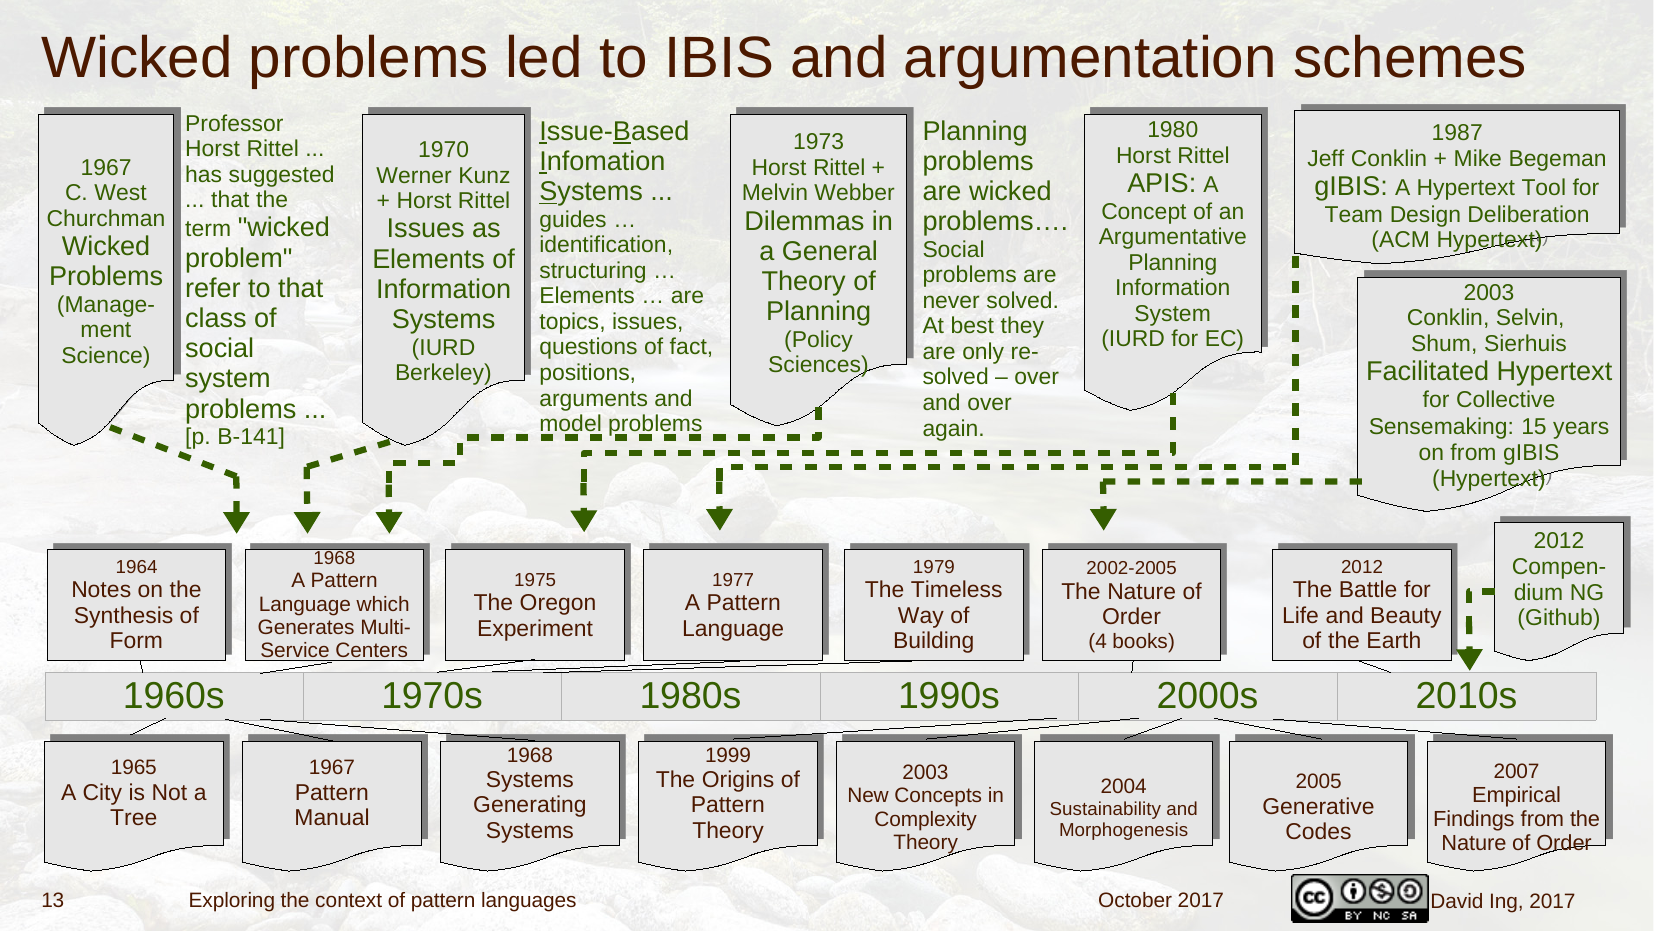

# Wicked problems led to IBIS and argumentation schemes
Professor Horst Rittel ... has suggested ... that the term "wicked problem" refer to that class of social system problems ... [p. B-141]
Planning problems are wicked problems…. Social problems are never solved. At best they are only re-solved – over and over again.
Issue-Based Infomation Systems ... guides … identification, structuring … Elements … are topics, issues, questions of fact, positions, arguments and model problems
1987
Jeff Conklin + Mike Begeman
gIBIS: A Hypertext Tool for Team Design Deliberation (ACM Hypertext)
1980
Horst Rittel
APIS: A Concept of an Argumentative Planning Information System
(IURD for EC)
1967
C. West Churchman
Wicked Problems
(Manage-ment Science)
1970
Werner Kunz + Horst Rittel
Issues as Elements of Information Systems
(IURD Berkeley)
1973
Horst Rittel + Melvin Webber
Dilemmas in a General Theory of Planning
(Policy Sciences)
2003
Conklin, Selvin,
Shum, Sierhuis
Facilitated Hypertext for Collective Sensemaking: 15 years on from gIBIS (Hypertext)
2012
Compen-dium NG (Github)
1964
Notes on the Synthesis of Form
1968
A Pattern Language which Generates Multi-Service Centers
1975
The Oregon Experiment
1977
A Pattern Language
1979
The Timeless Way of Building
2002-2005
The Nature of Order
(4 books)
2012
The Battle for Life and Beauty of the Earth
| 1960s | 1970s | 1980s | 1990s | 2000s | 2010s |
| --- | --- | --- | --- | --- | --- |
1965
A City is Not a Tree
1967
Pattern Manual
1968
Systems Generating Systems
1999
The Origins of Pattern Theory
2003
New Concepts in Complexity Theory
2004
Sustainability and Morphogenesis
2005
Generative Codes
2007
Empirical Findings from the Nature of Order
Exploring the context of pattern languages
October 2017
13